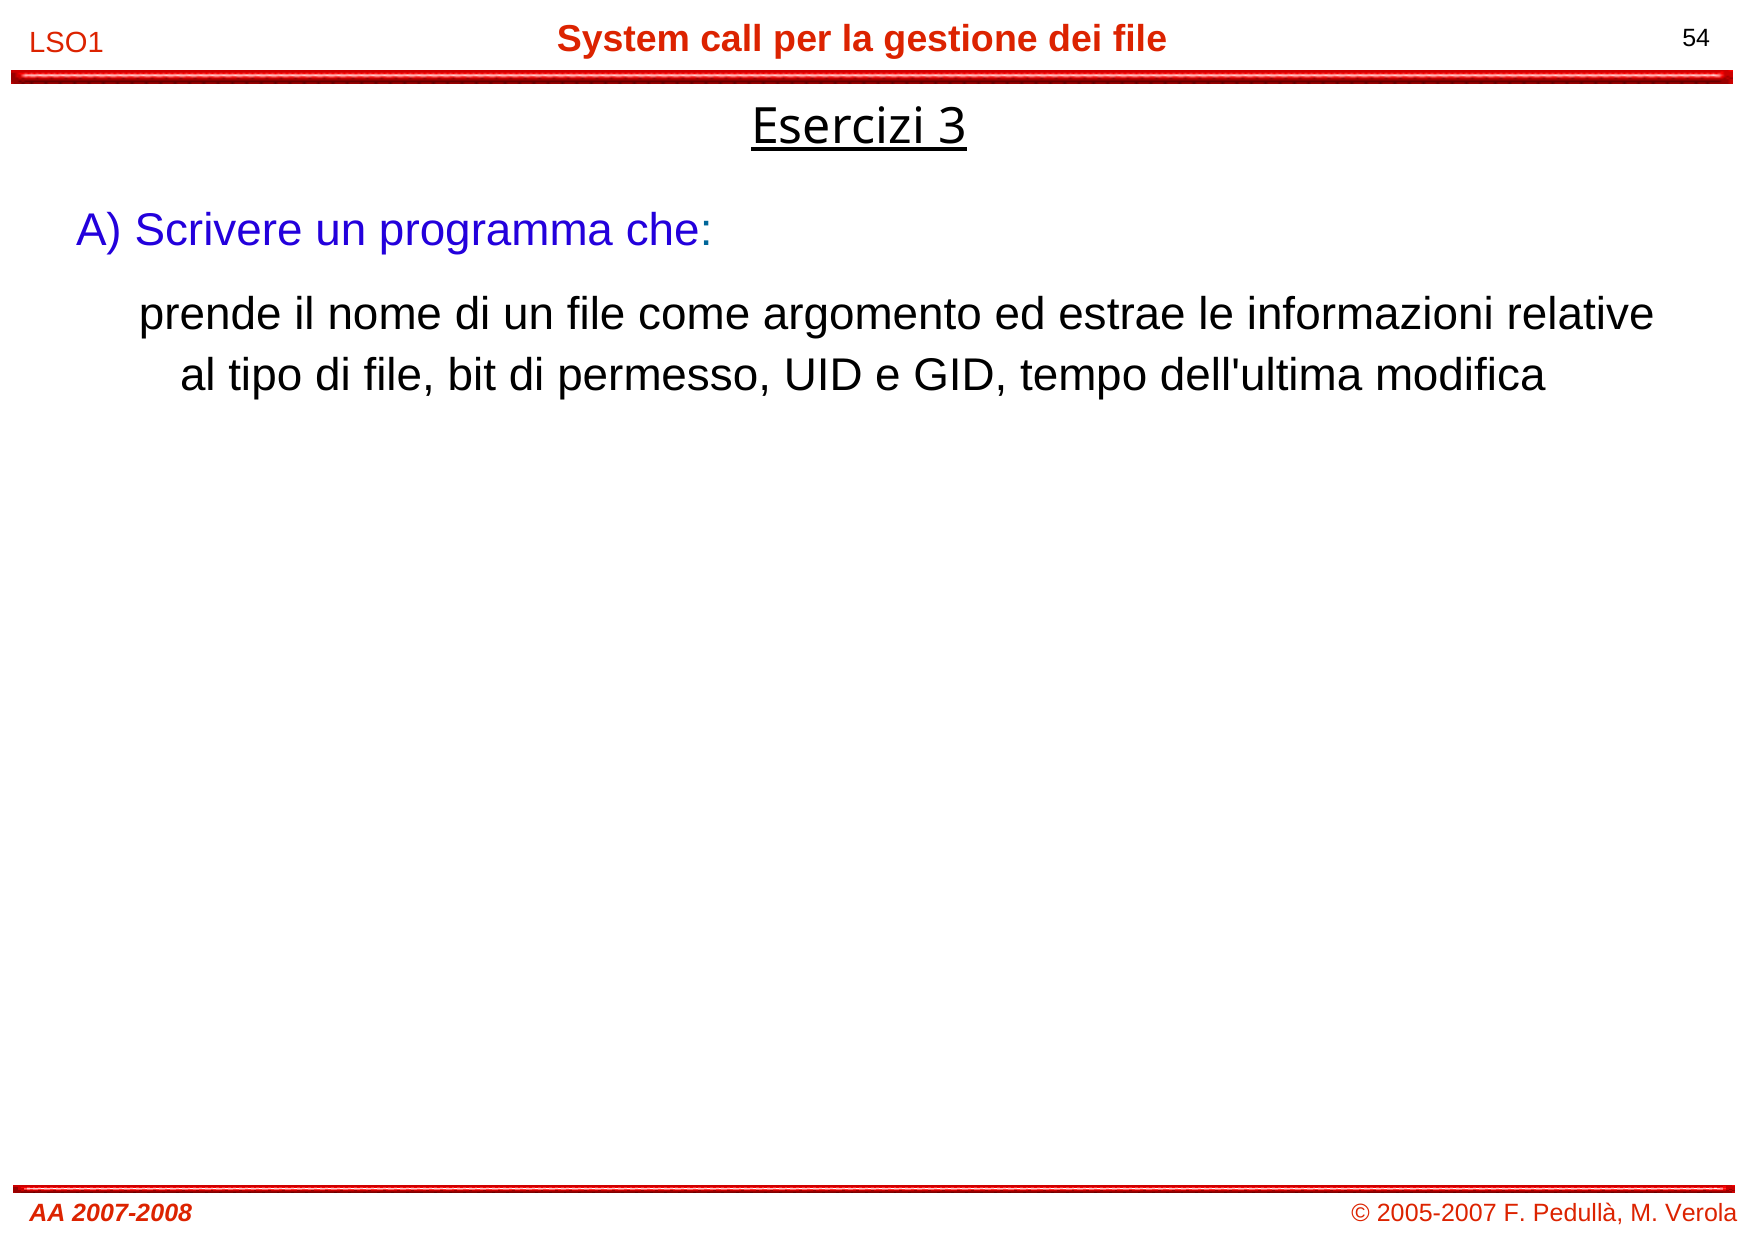

# Esercizi 3
A) Scrivere un programma che:
prende il nome di un file come argomento ed estrae le informazioni relative al tipo di file, bit di permesso, UID e GID, tempo dell'ultima modifica